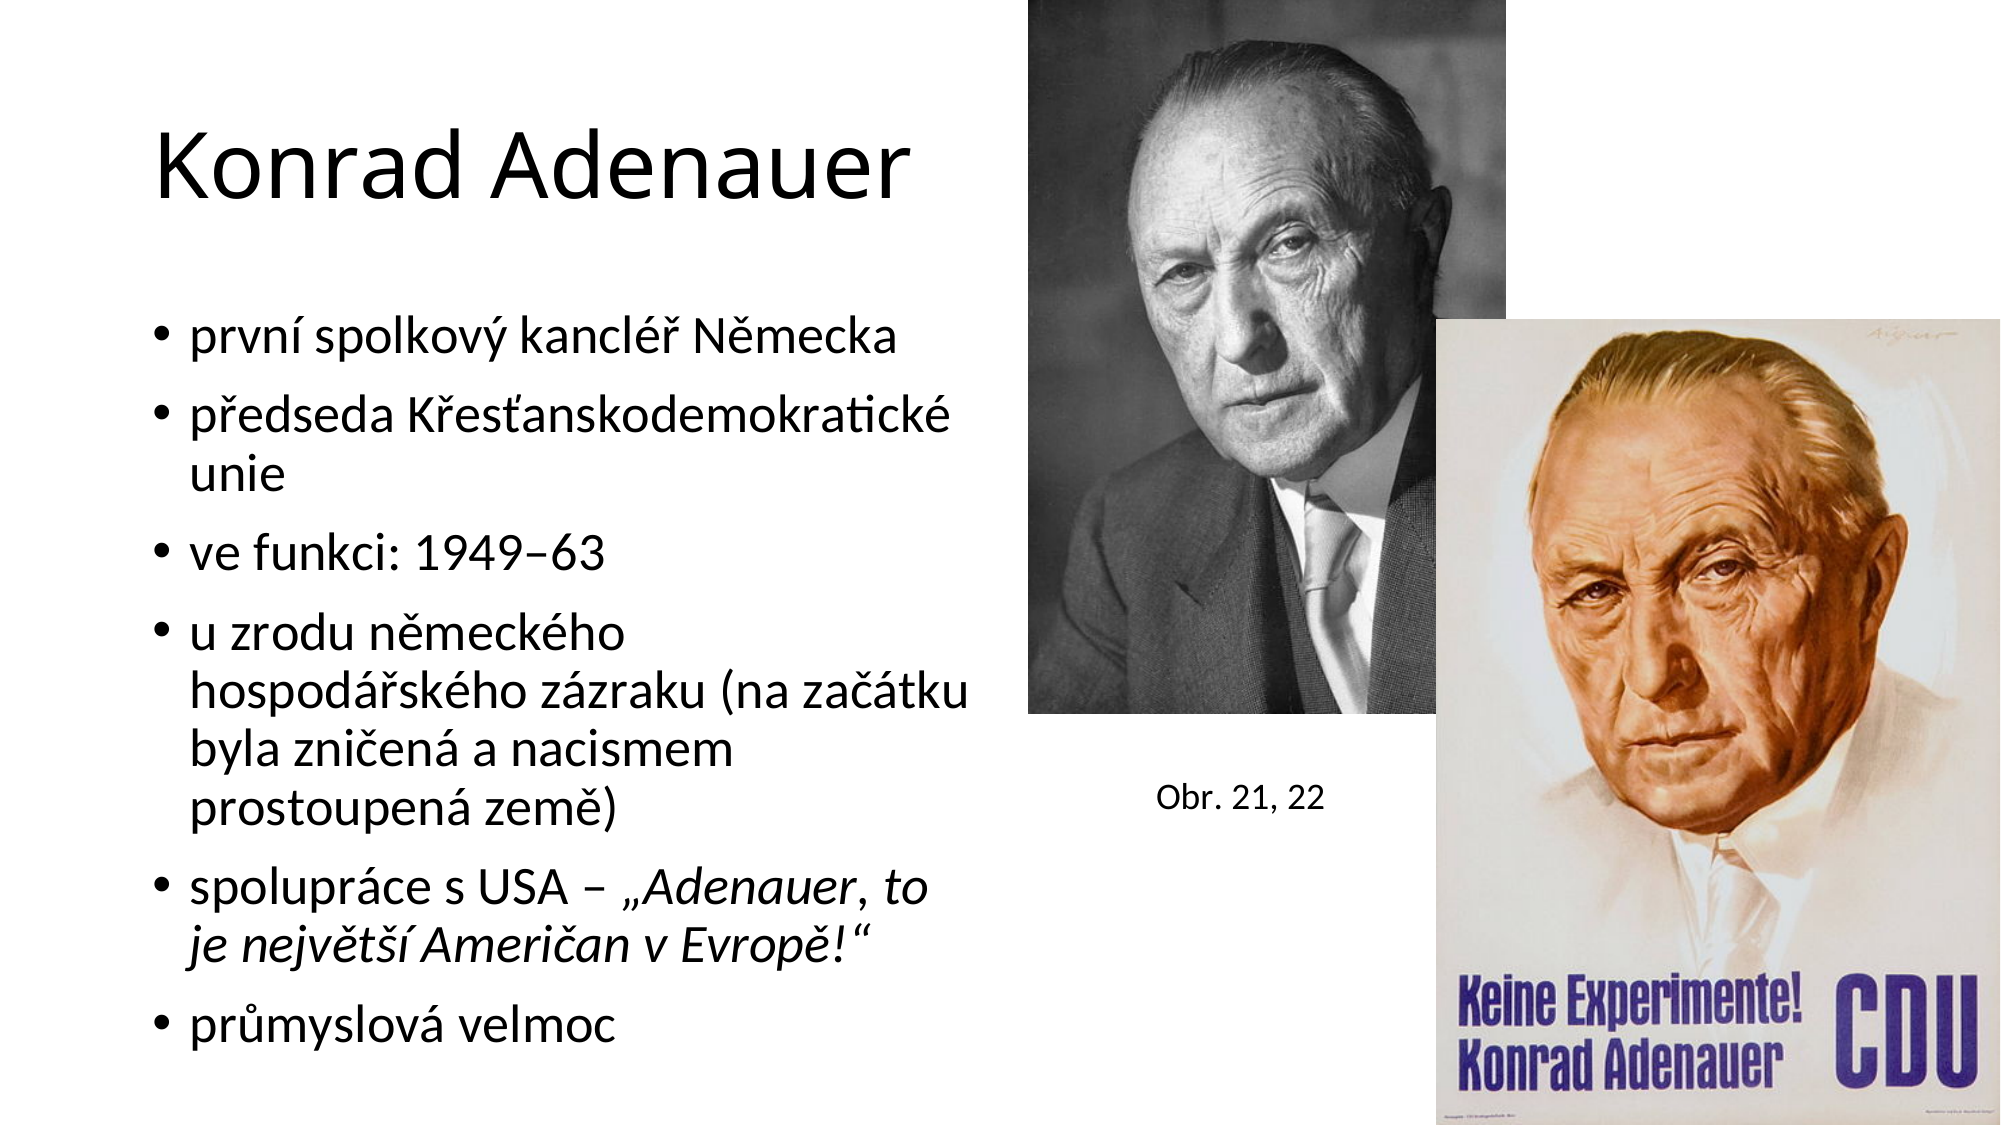

# Konrad Adenauer
první spolkový kancléř Německa
předseda Křesťanskodemokratické unie
ve funkci: 1949–63
u zrodu německého hospodářského zázraku (na začátku byla zničená a nacismem prostoupená země)
spolupráce s USA – „Adenauer, to je největší Američan v Evropě!“
průmyslová velmoc
Obr. 21, 22